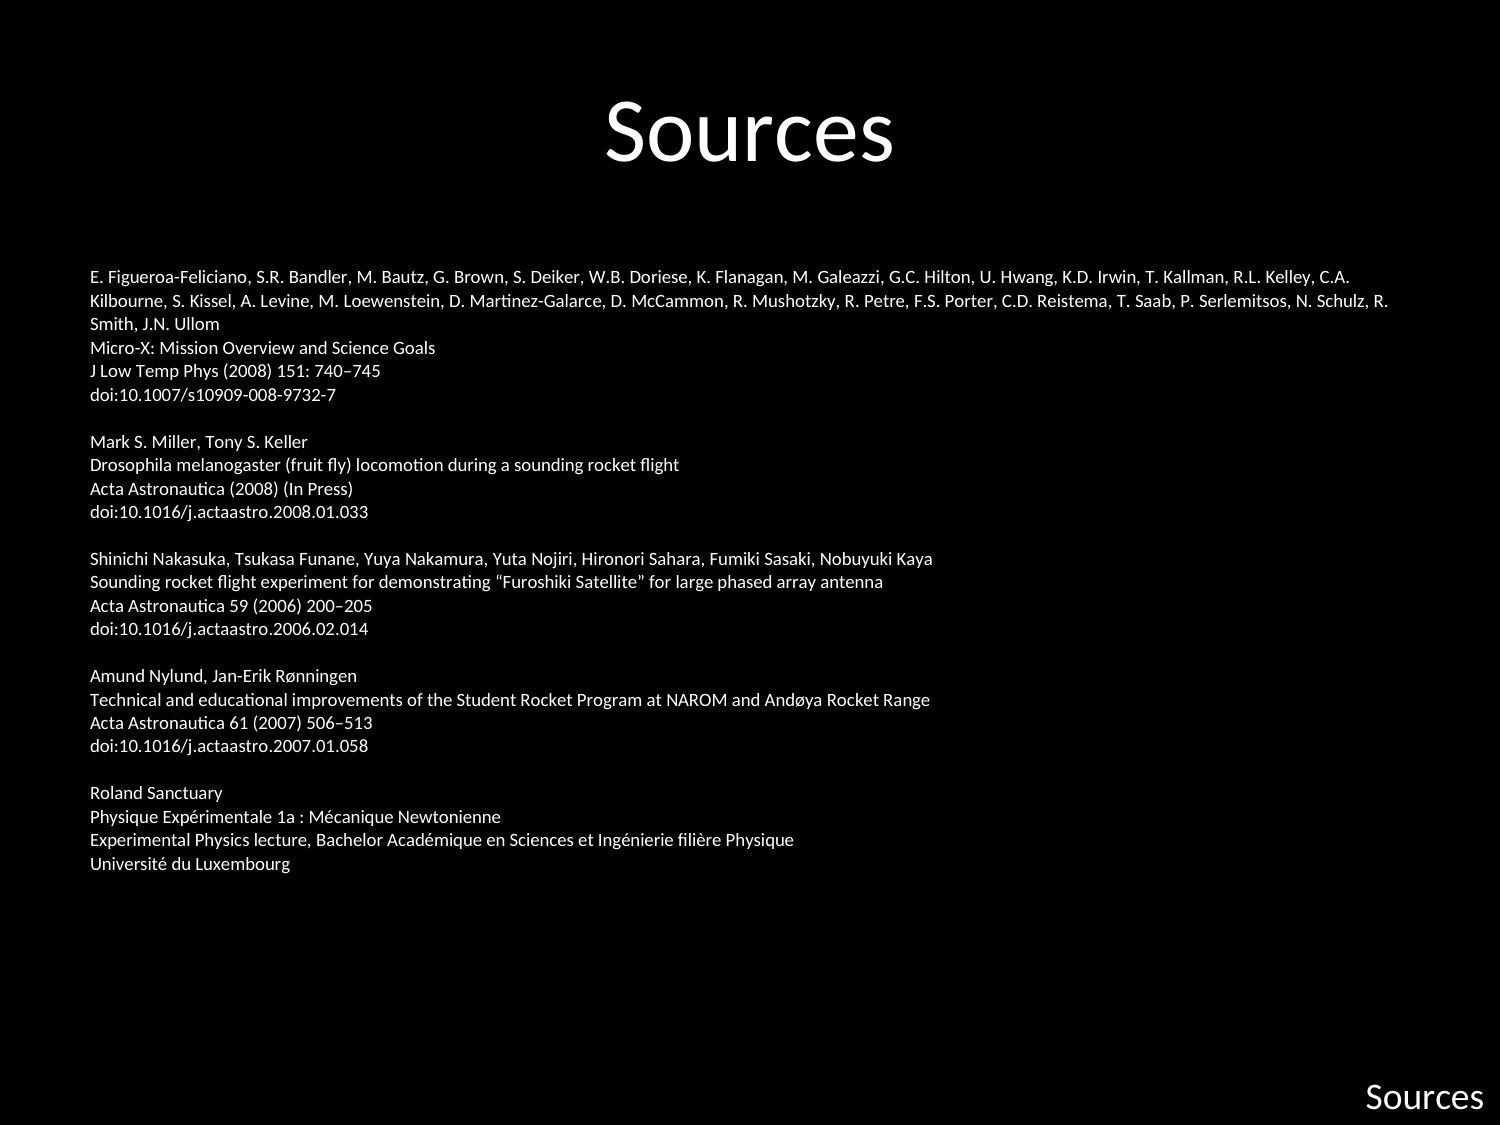

# Sources
E. Figueroa-Feliciano, S.R. Bandler, M. Bautz, G. Brown, S. Deiker, W.B. Doriese, K. Flanagan, M. Galeazzi, G.C. Hilton, U. Hwang, K.D. Irwin, T. Kallman, R.L. Kelley, C.A.
Kilbourne, S. Kissel, A. Levine, M. Loewenstein, D. Martinez-Galarce, D. McCammon, R. Mushotzky, R. Petre, F.S. Porter, C.D. Reistema, T. Saab, P. Serlemitsos, N. Schulz, R.
Smith, J.N. Ullom
Micro-X: Mission Overview and Science Goals
J Low Temp Phys (2008) 151: 740–745
doi:10.1007/s10909-008-9732-7
Mark S. Miller, Tony S. Keller
Drosophila melanogaster (fruit fly) locomotion during a sounding rocket flight
Acta Astronautica (2008) (In Press)
doi:10.1016/j.actaastro.2008.01.033
Shinichi Nakasuka, Tsukasa Funane, Yuya Nakamura, Yuta Nojiri, Hironori Sahara, Fumiki Sasaki, Nobuyuki Kaya
Sounding rocket flight experiment for demonstrating “Furoshiki Satellite” for large phased array antenna
Acta Astronautica 59 (2006) 200–205
doi:10.1016/j.actaastro.2006.02.014
Amund Nylund, Jan-Erik Rønningen
Technical and educational improvements of the Student Rocket Program at NAROM and Andøya Rocket Range
Acta Astronautica 61 (2007) 506–513
doi:10.1016/j.actaastro.2007.01.058
Roland Sanctuary
Physique Expérimentale 1a : Mécanique Newtonienne
Experimental Physics lecture, Bachelor Académique en Sciences et Ingénierie filière Physique
Université du Luxembourg
Sources